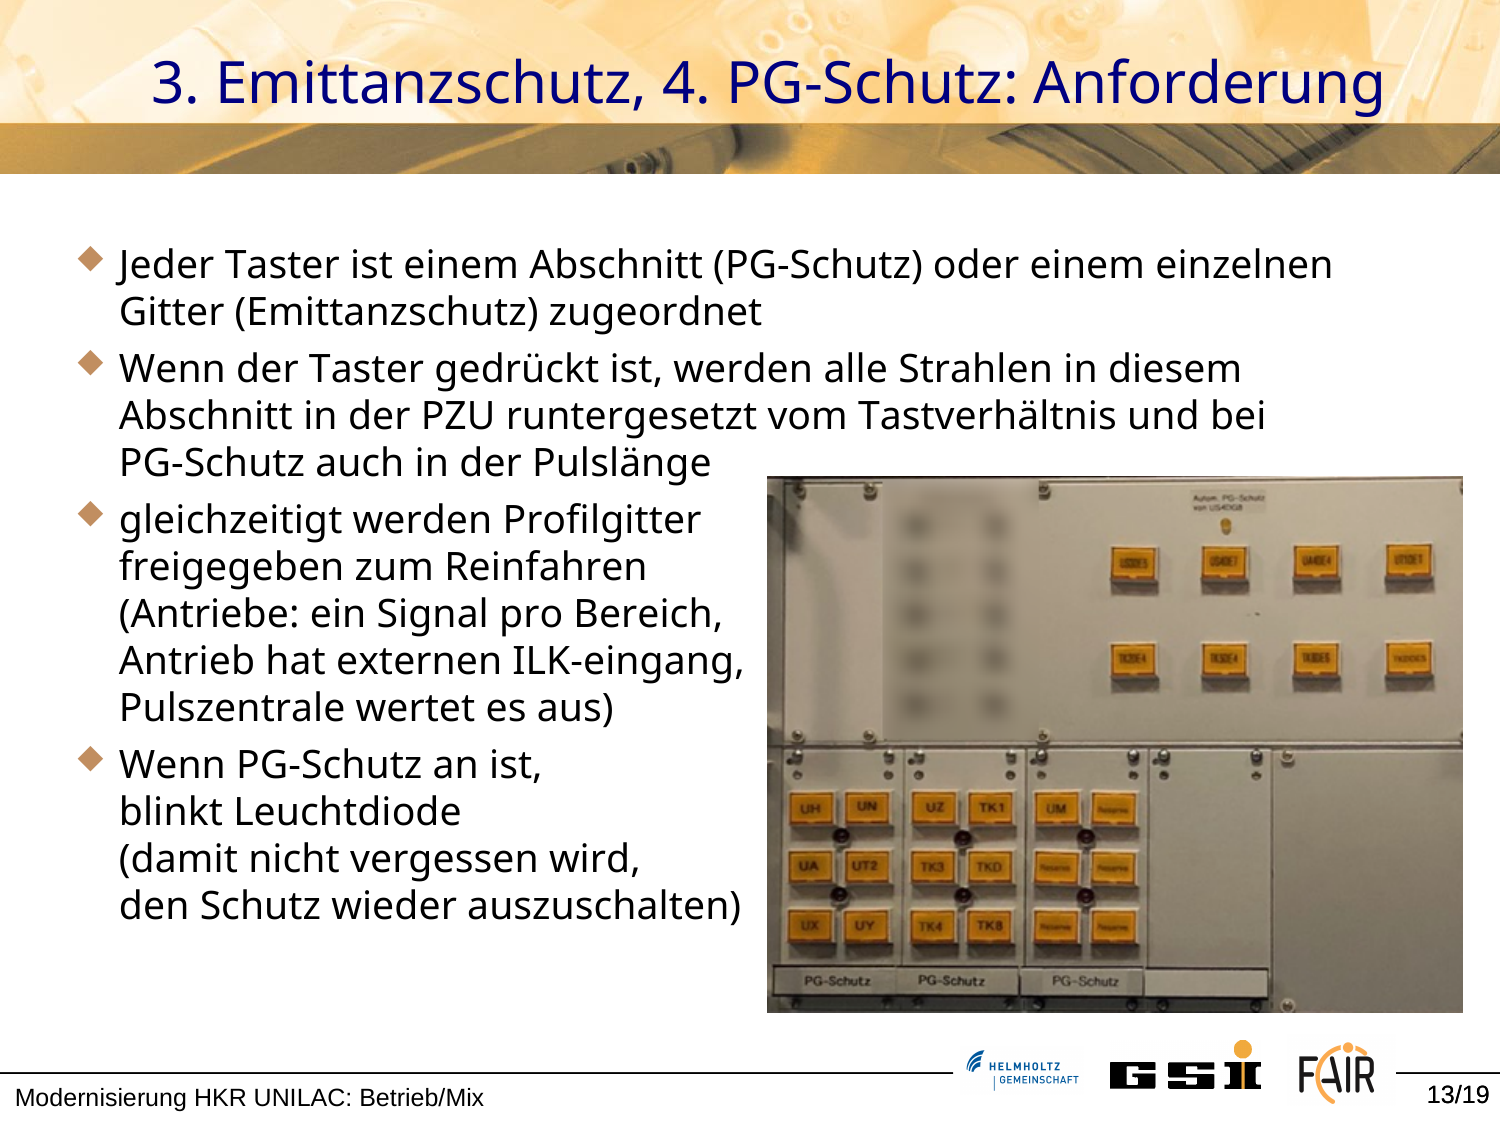

# 3. Emittanzschutz, 4. PG-Schutz: Anforderung
Jeder Taster ist einem Abschnitt (PG-Schutz) oder einem einzelnen Gitter (Emittanzschutz) zugeordnet
Wenn der Taster gedrückt ist, werden alle Strahlen in diesem Abschnitt in der PZU runtergesetzt vom Tastverhältnis und bei
PG-Schutz auch in der Pulslänge
gleichzeitigt werden Profilgitter
freigegeben zum Reinfahren
(Antriebe: ein Signal pro Bereich,
Antrieb hat externen ILK-eingang,
Pulszentrale wertet es aus)
Wenn PG-Schutz an ist,
blinkt Leuchtdiode
(damit nicht vergessen wird,
den Schutz wieder auszuschalten)
13